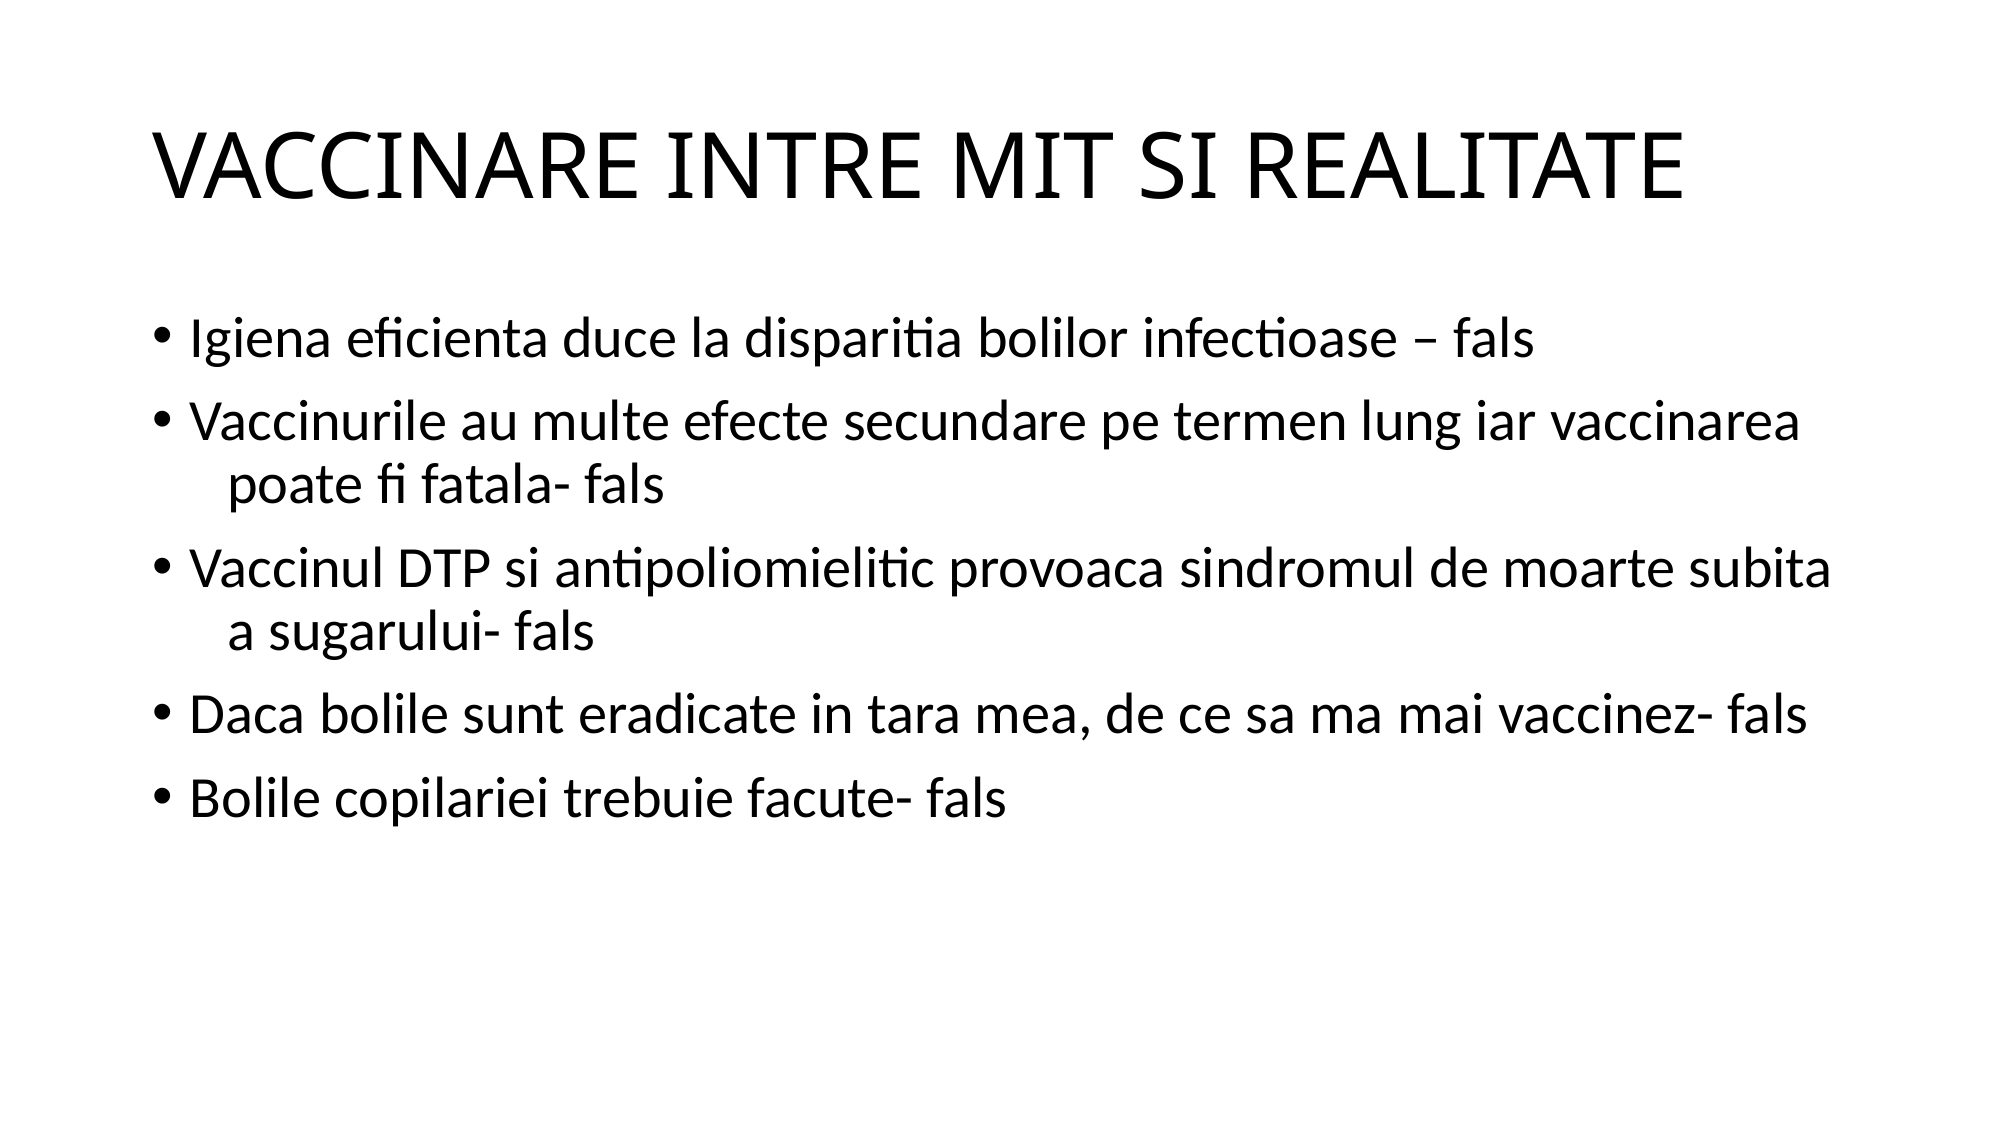

# VACCINARE INTRE MIT SI REALITATE
Igiena eficienta duce la disparitia bolilor infectioase – fals
Vaccinurile au multe efecte secundare pe termen lung iar vaccinarea poate fi fatala- fals
Vaccinul DTP si antipoliomielitic provoaca sindromul de moarte subita a sugarului- fals
Daca bolile sunt eradicate in tara mea, de ce sa ma mai vaccinez- fals
Bolile copilariei trebuie facute- fals